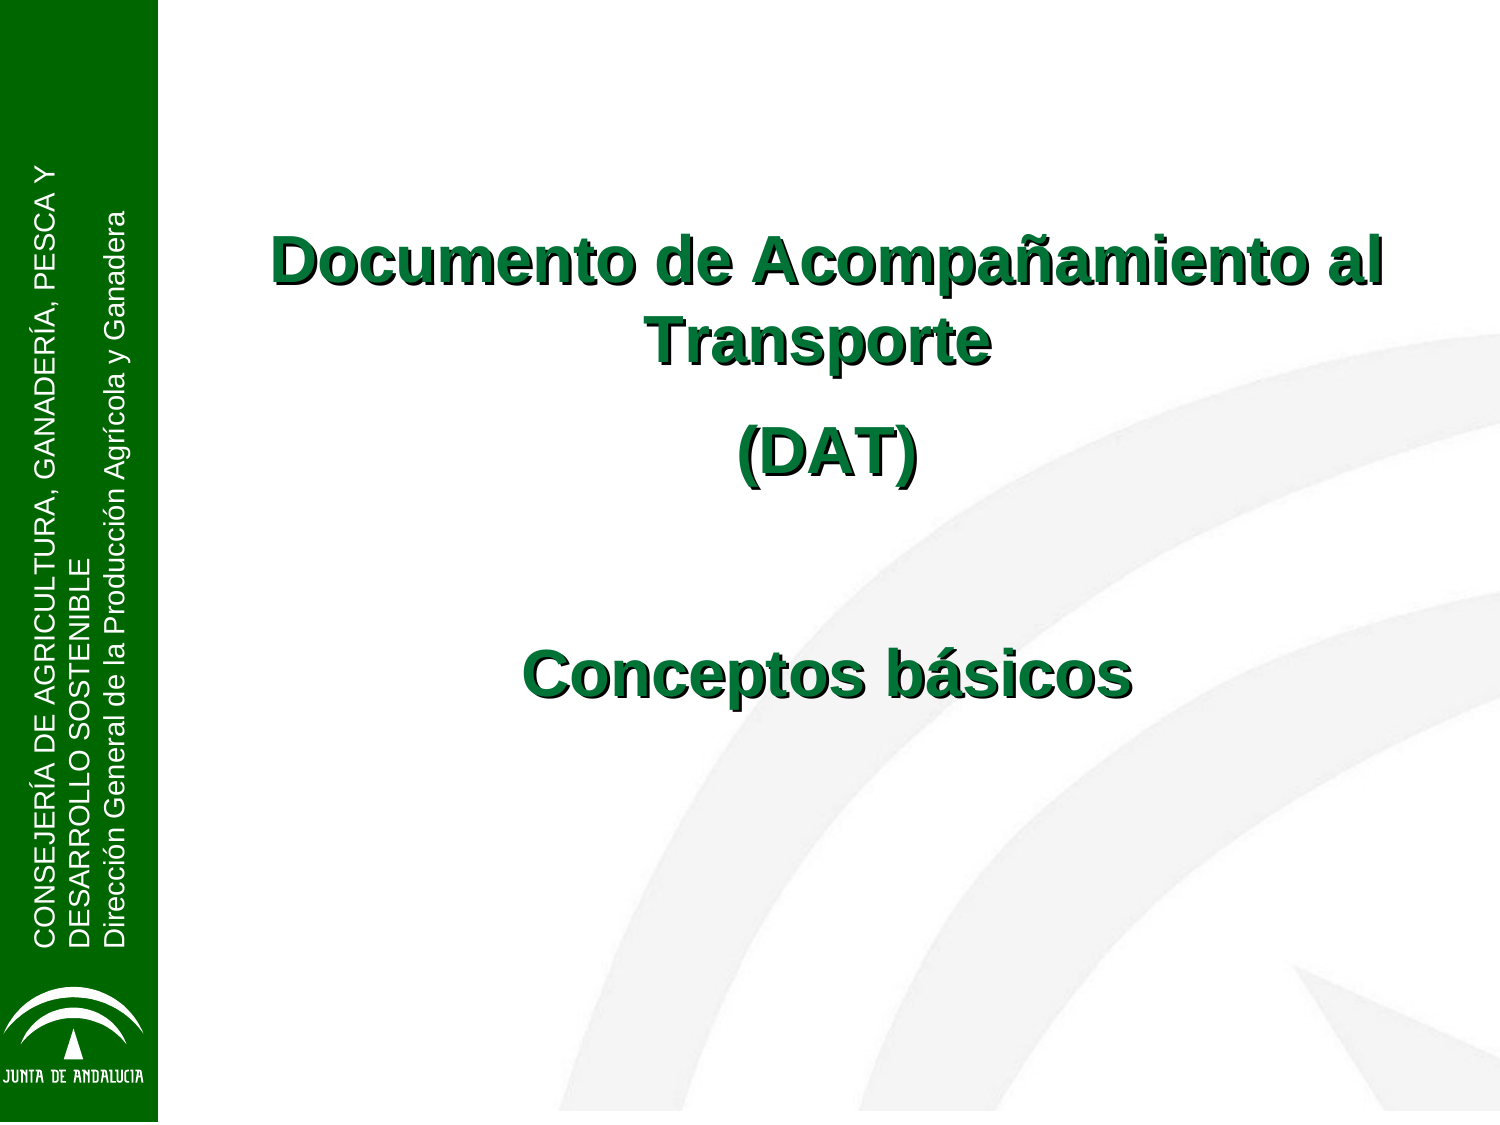

Documento de Acompañamiento al Transporte
(DAT)
Conceptos básicos